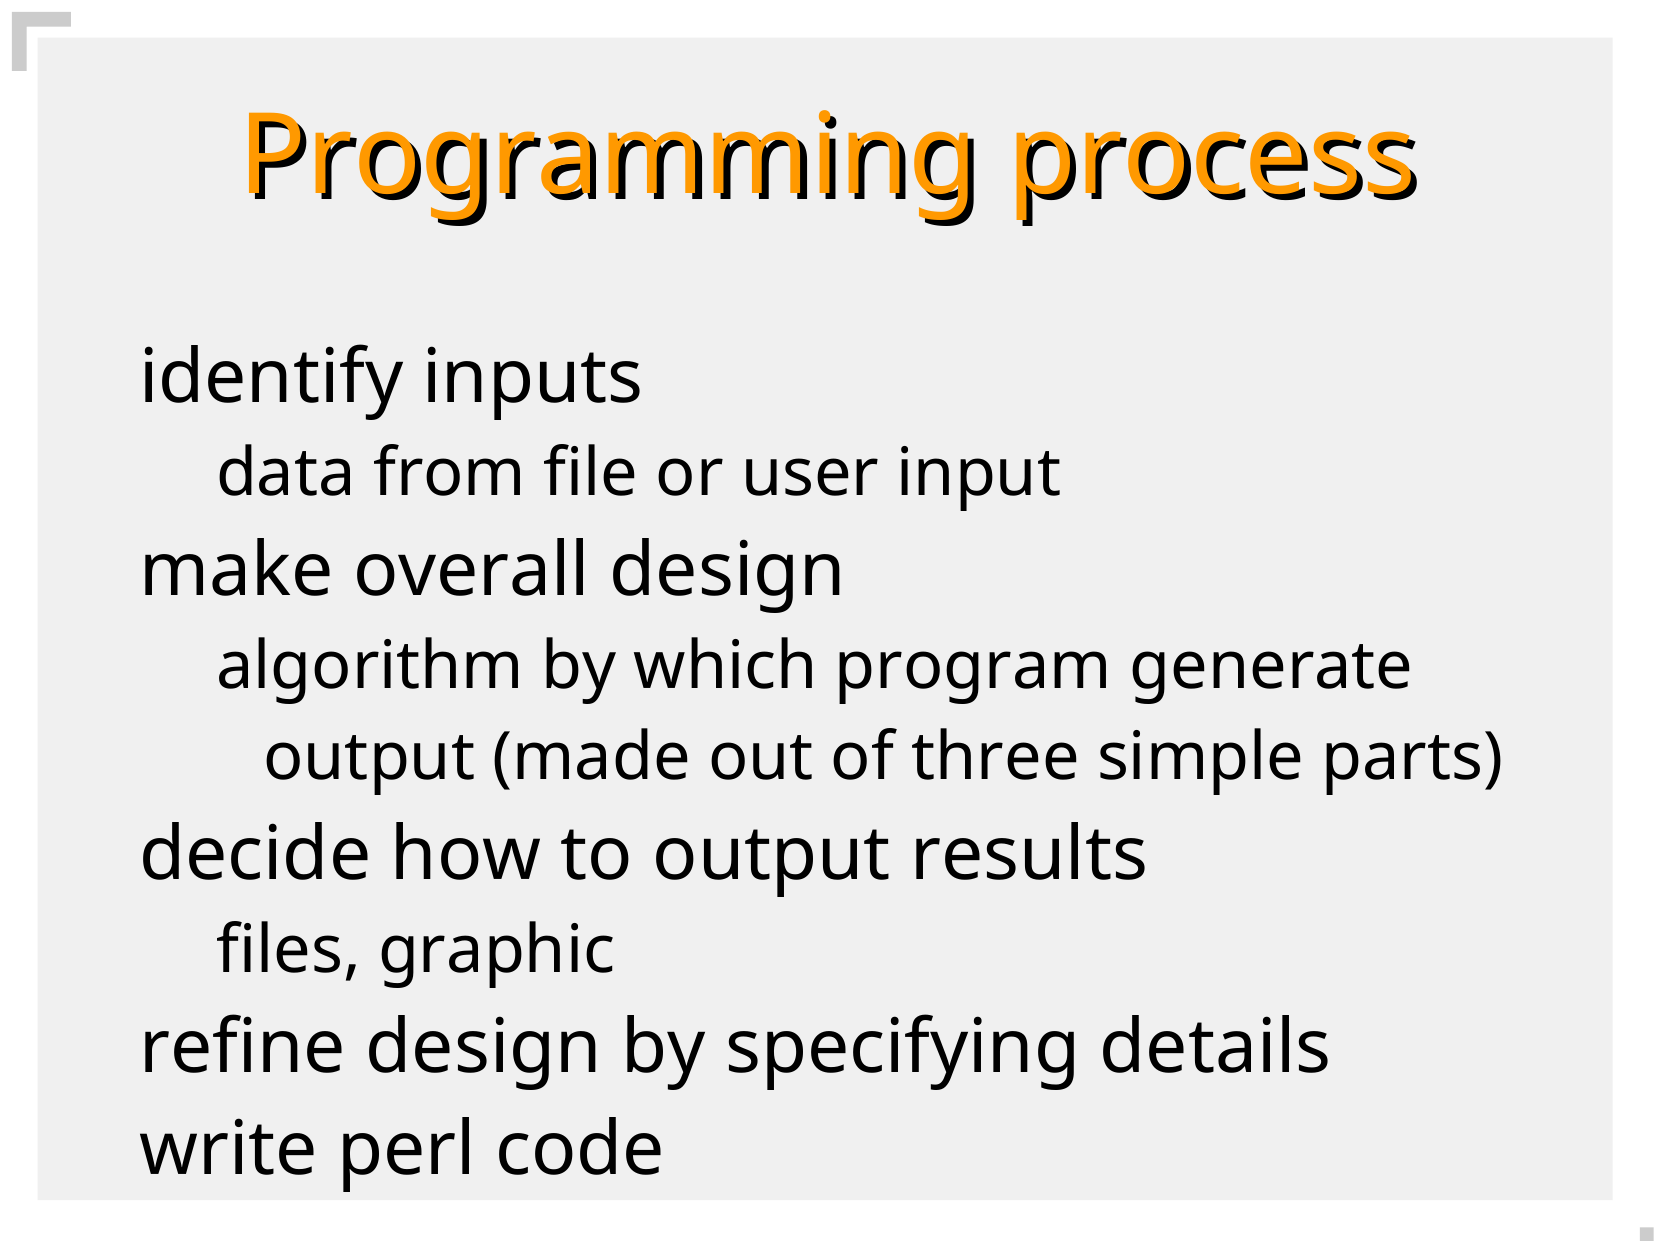

# Programming process
identify inputs
data from file or user input
make overall design
algorithm by which program generate output (made out of three simple parts)
decide how to output results
files, graphic
refine design by specifying details
write perl code